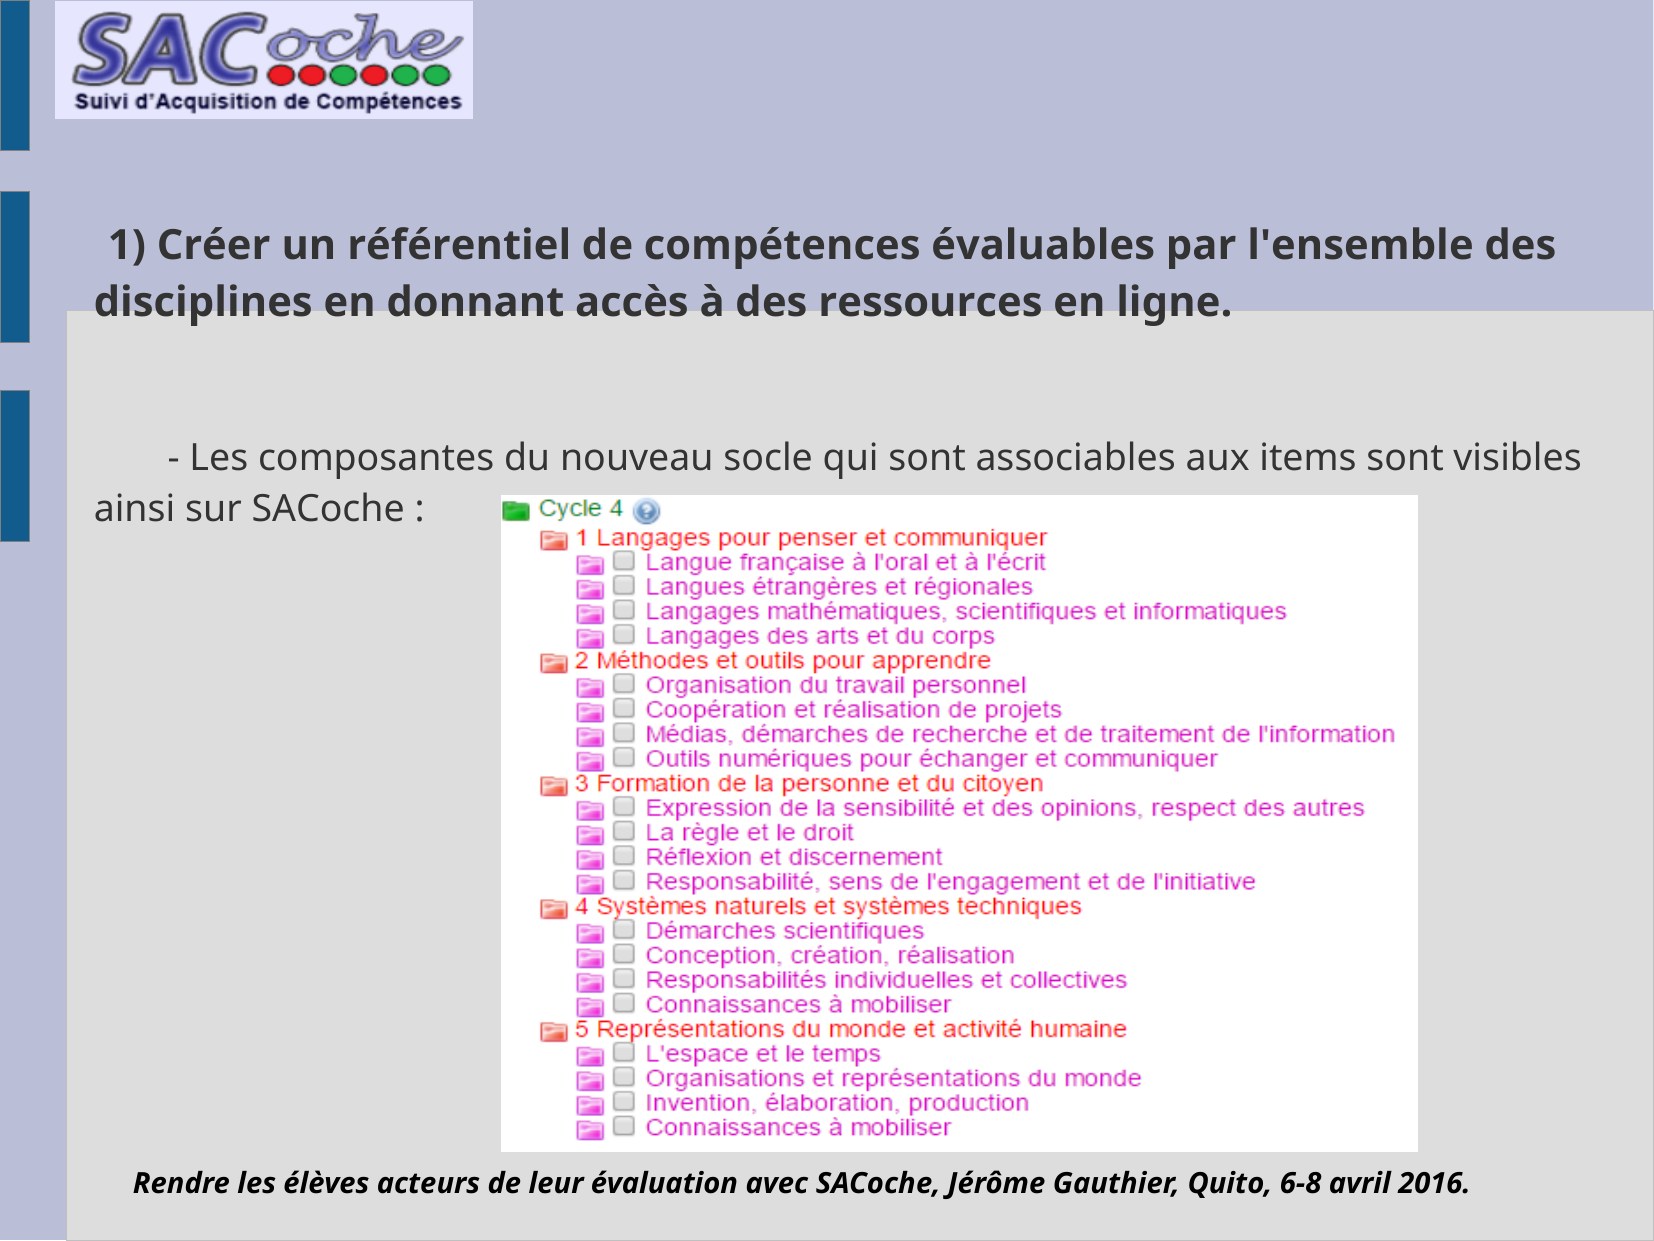

# 1) Créer un référentiel de compétences évaluables par l'ensemble des disciplines en donnant accès à des ressources en ligne. - Les composantes du nouveau socle qui sont associables aux items sont visibles ainsi sur SACoche :
Rendre les élèves acteurs de leur évaluation avec SACoche, Jérôme Gauthier, Quito, 6-8 avril 2016.